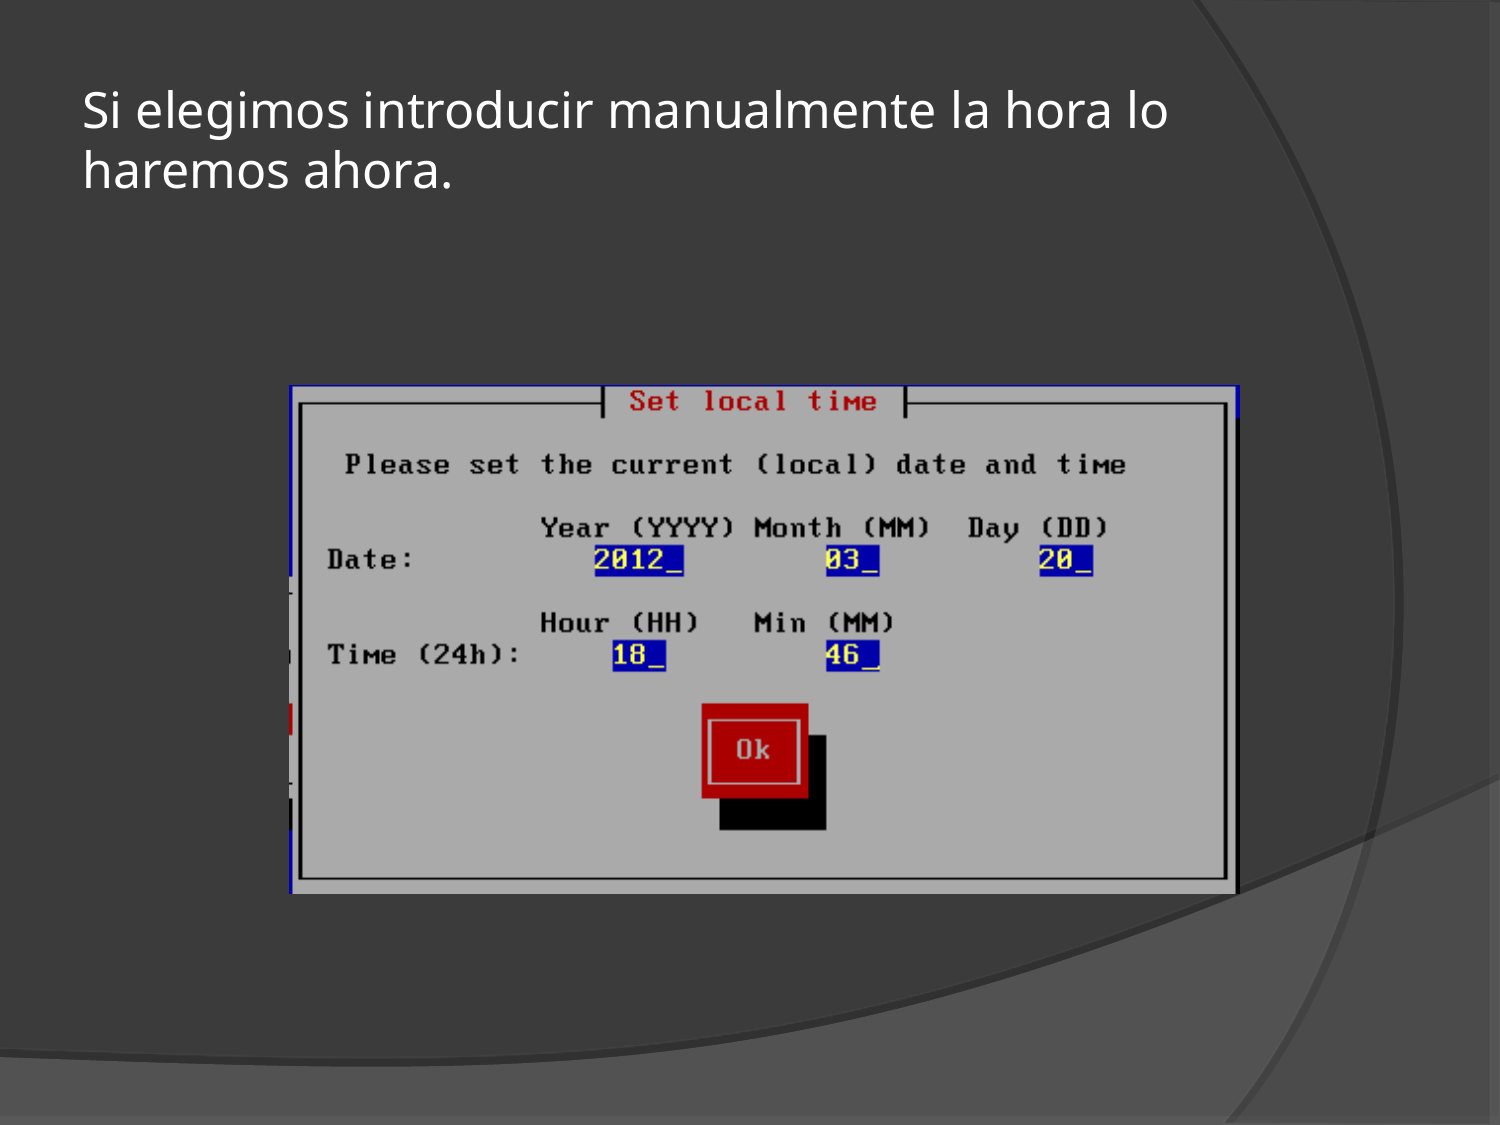

# Si elegimos introducir manualmente la hora lo haremos ahora.